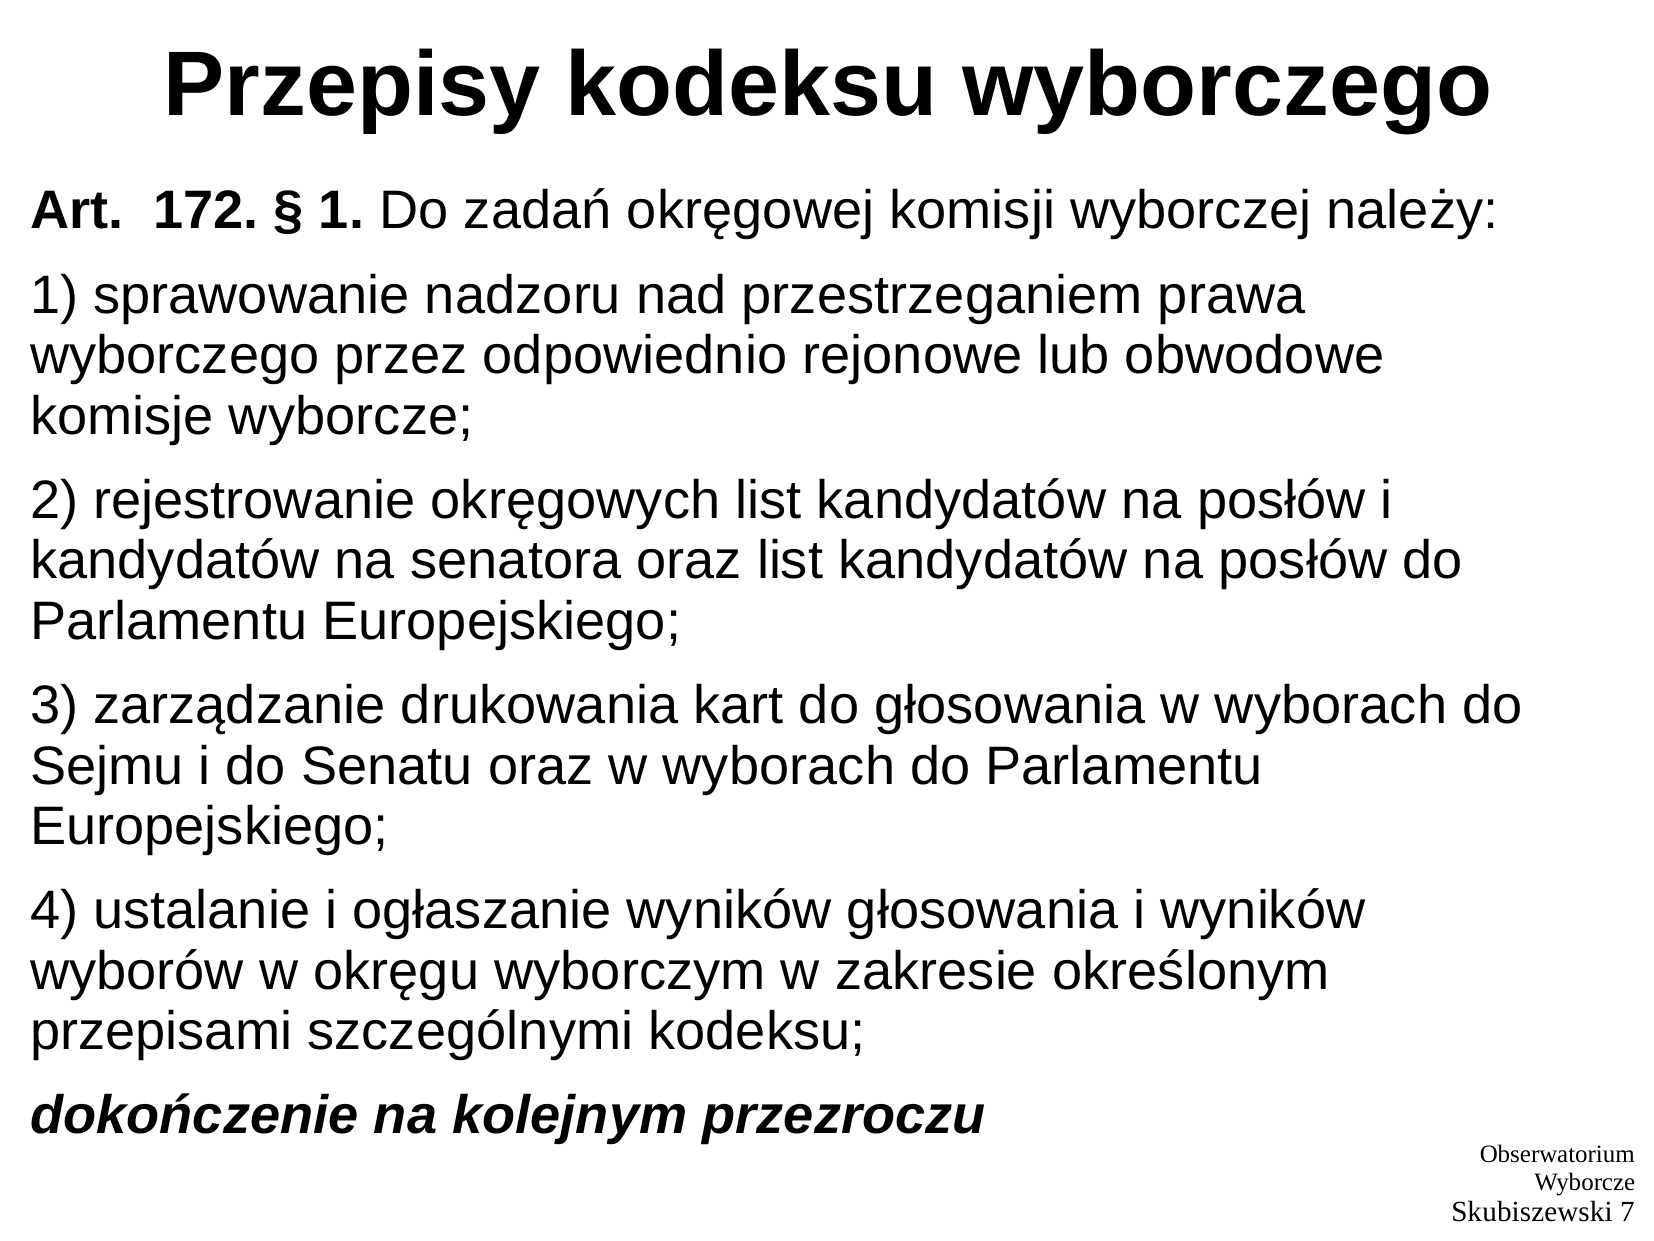

# Przepisy kodeksu wyborczego
Art. 172. § 1. Do zadań okręgowej komisji wyborczej należy:
1) sprawowanie nadzoru nad przestrzeganiem prawa wyborczego przez odpowiednio rejonowe lub obwodowe komisje wyborcze;
2) rejestrowanie okręgowych list kandydatów na posłów i kandydatów na senatora oraz list kandydatów na posłów do Parlamentu Europejskiego;
3) zarządzanie drukowania kart do głosowania w wyborach do Sejmu i do Senatu oraz w wyborach do Parlamentu Europejskiego;
4) ustalanie i ogłaszanie wyników głosowania i wyników wyborów w okręgu wyborczym w zakresie określonym przepisami szczególnymi kodeksu;
dokończenie na kolejnym przezroczu
7